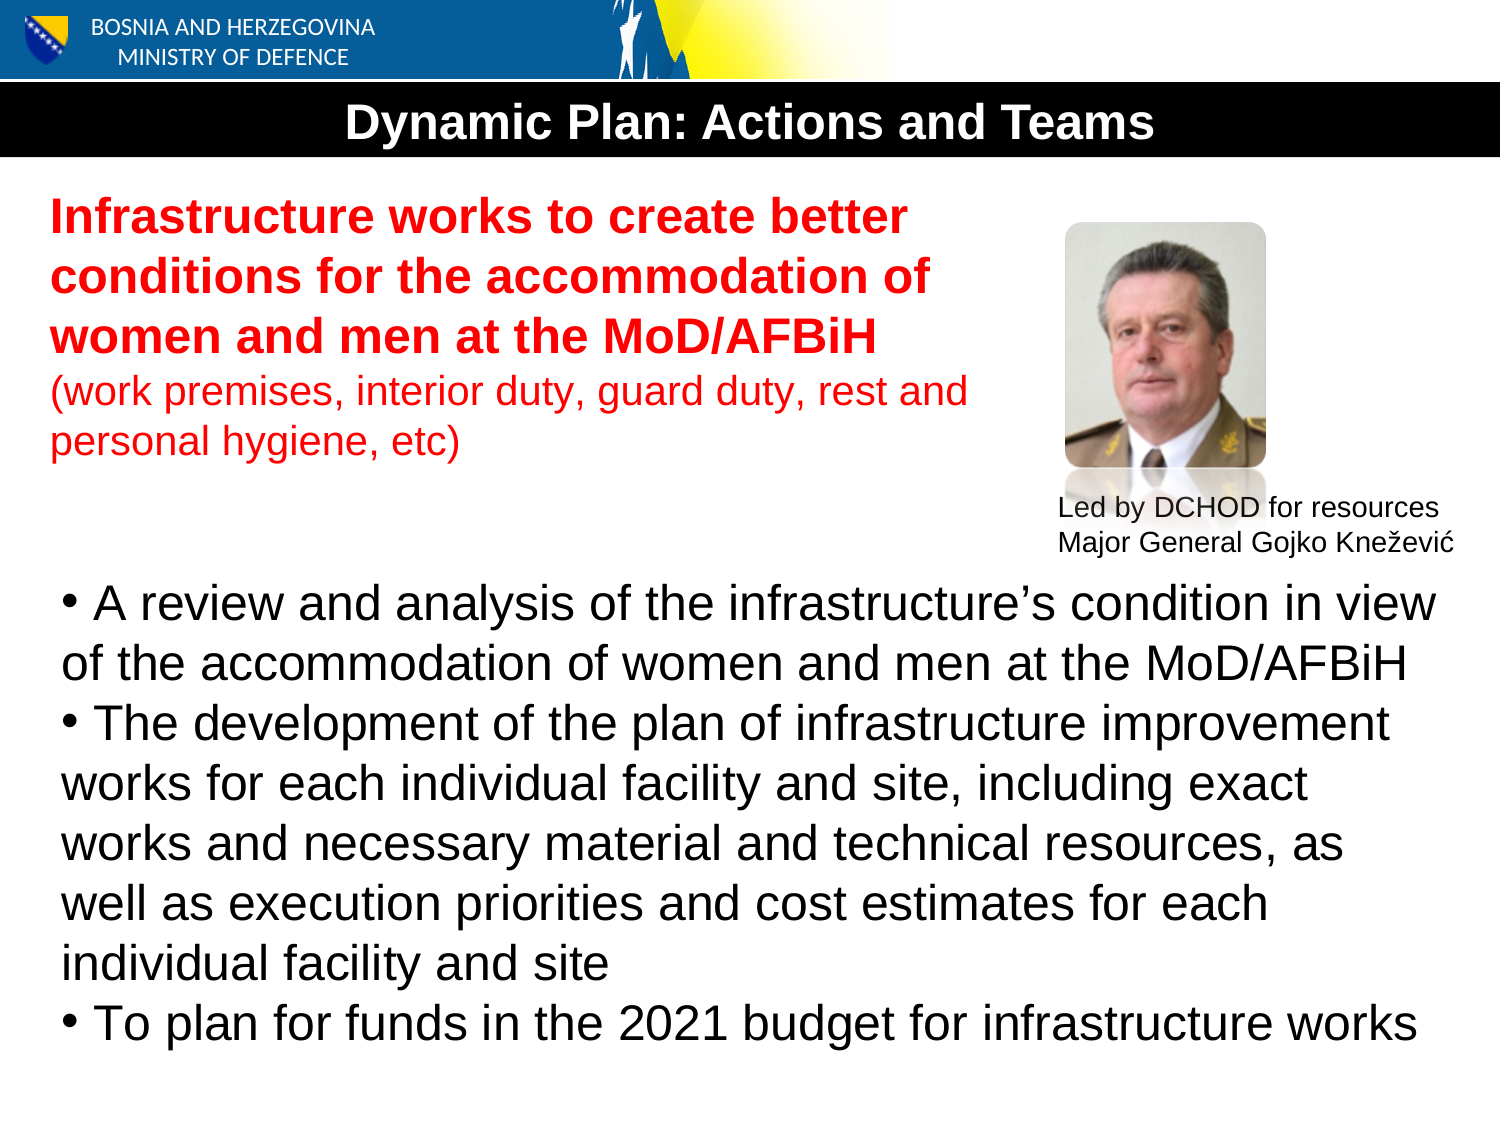

# Dynamic Plan: Actions and Teams
Infrastructure works to create better conditions for the accommodation of women and men at the MoD/AFBiH
(work premises, interior duty, guard duty, rest and personal hygiene, etc)
Led by DCHOD for resources
Major General Gojko Knežević
 A review and analysis of the infrastructure’s condition in view of the accommodation of women and men at the MoD/AFBiH
 The development of the plan of infrastructure improvement works for each individual facility and site, including exact works and necessary material and technical resources, as well as execution priorities and cost estimates for each individual facility and site
 To plan for funds in the 2021 budget for infrastructure works